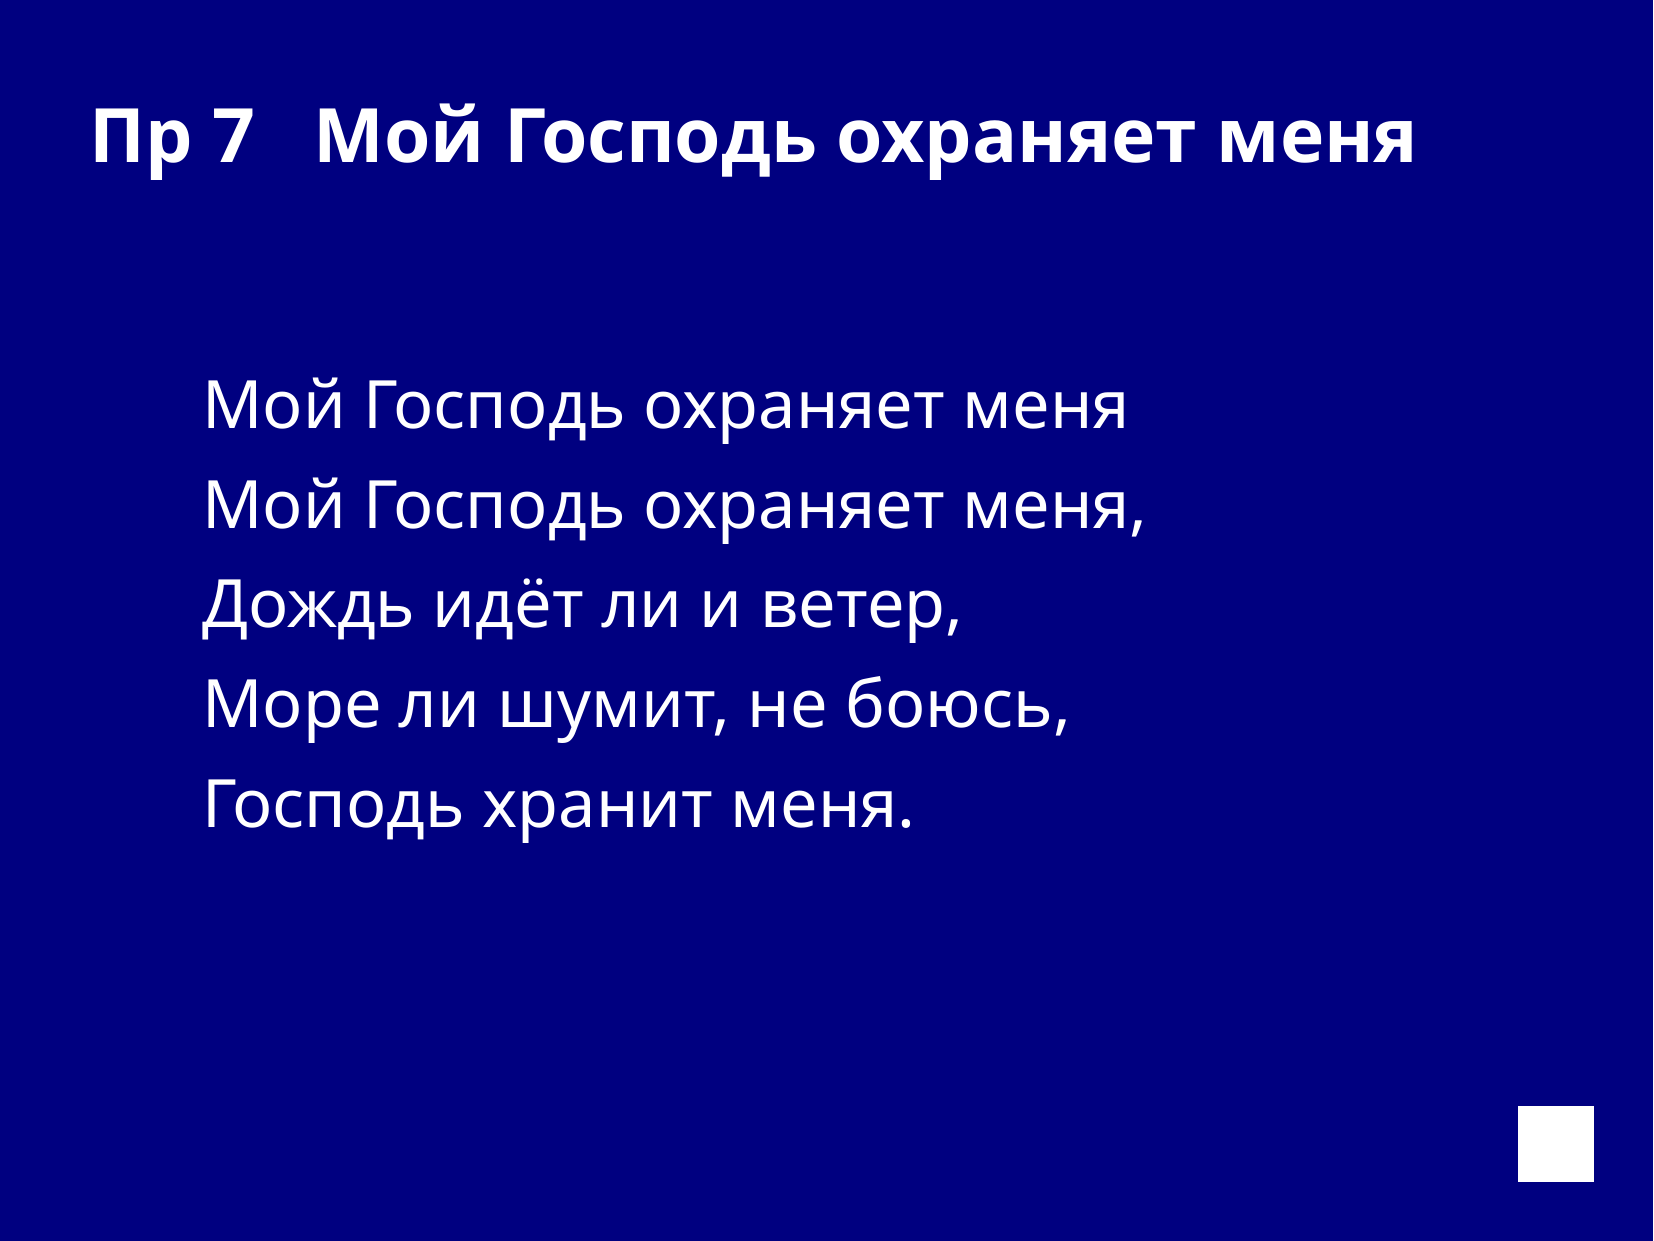

Пр 7 Мой Господь охраняет меня
	Мой Господь охраняет меня
	Мой Господь охраняет меня,
	Дождь идёт ли и ветер,
	Море ли шумит, не боюсь,
	Господь хранит меня.